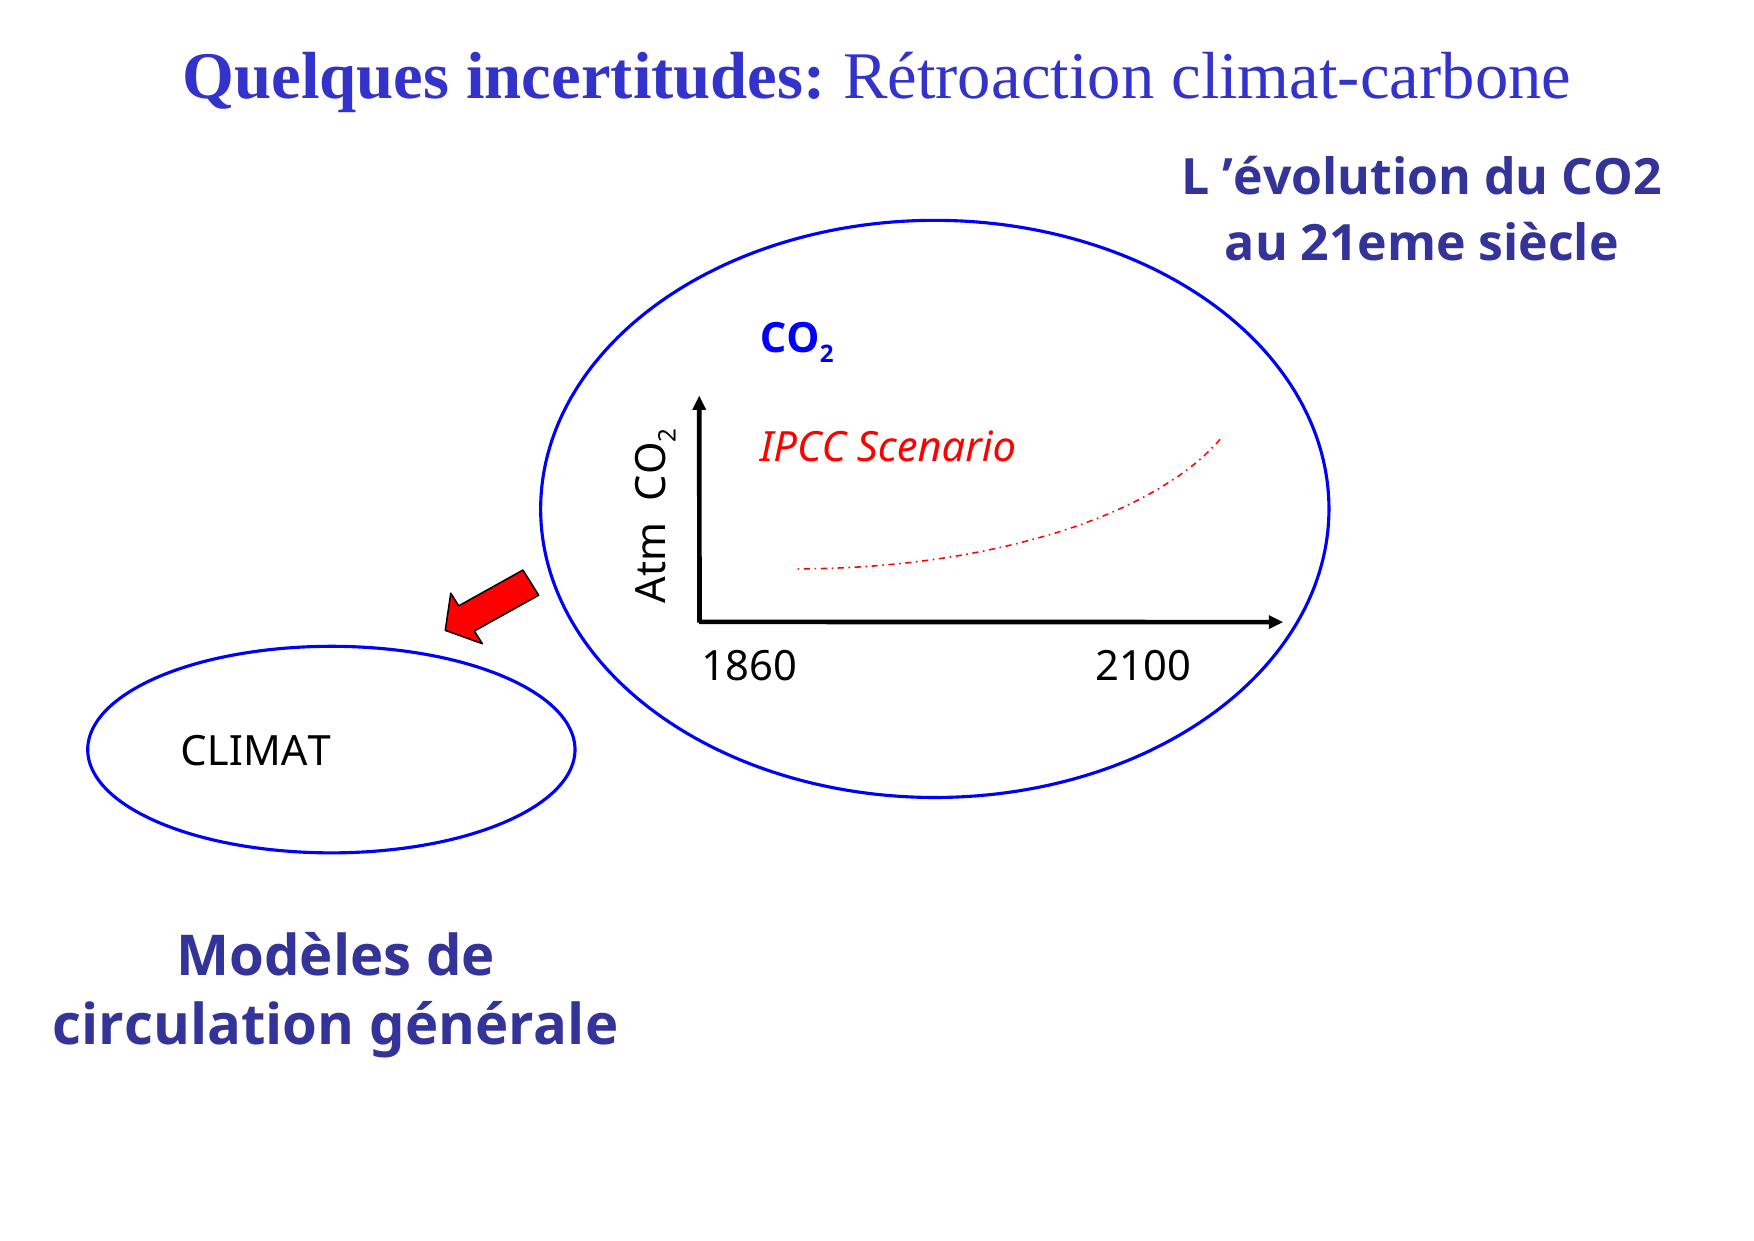

Quelques incertitudes: Rétroaction climat-carbone
L ’évolution du CO2
au 21eme siècle
CO2
IPCC Scenario
Atm CO2
1860
2100
CLIMAT
Modèles de circulation générale